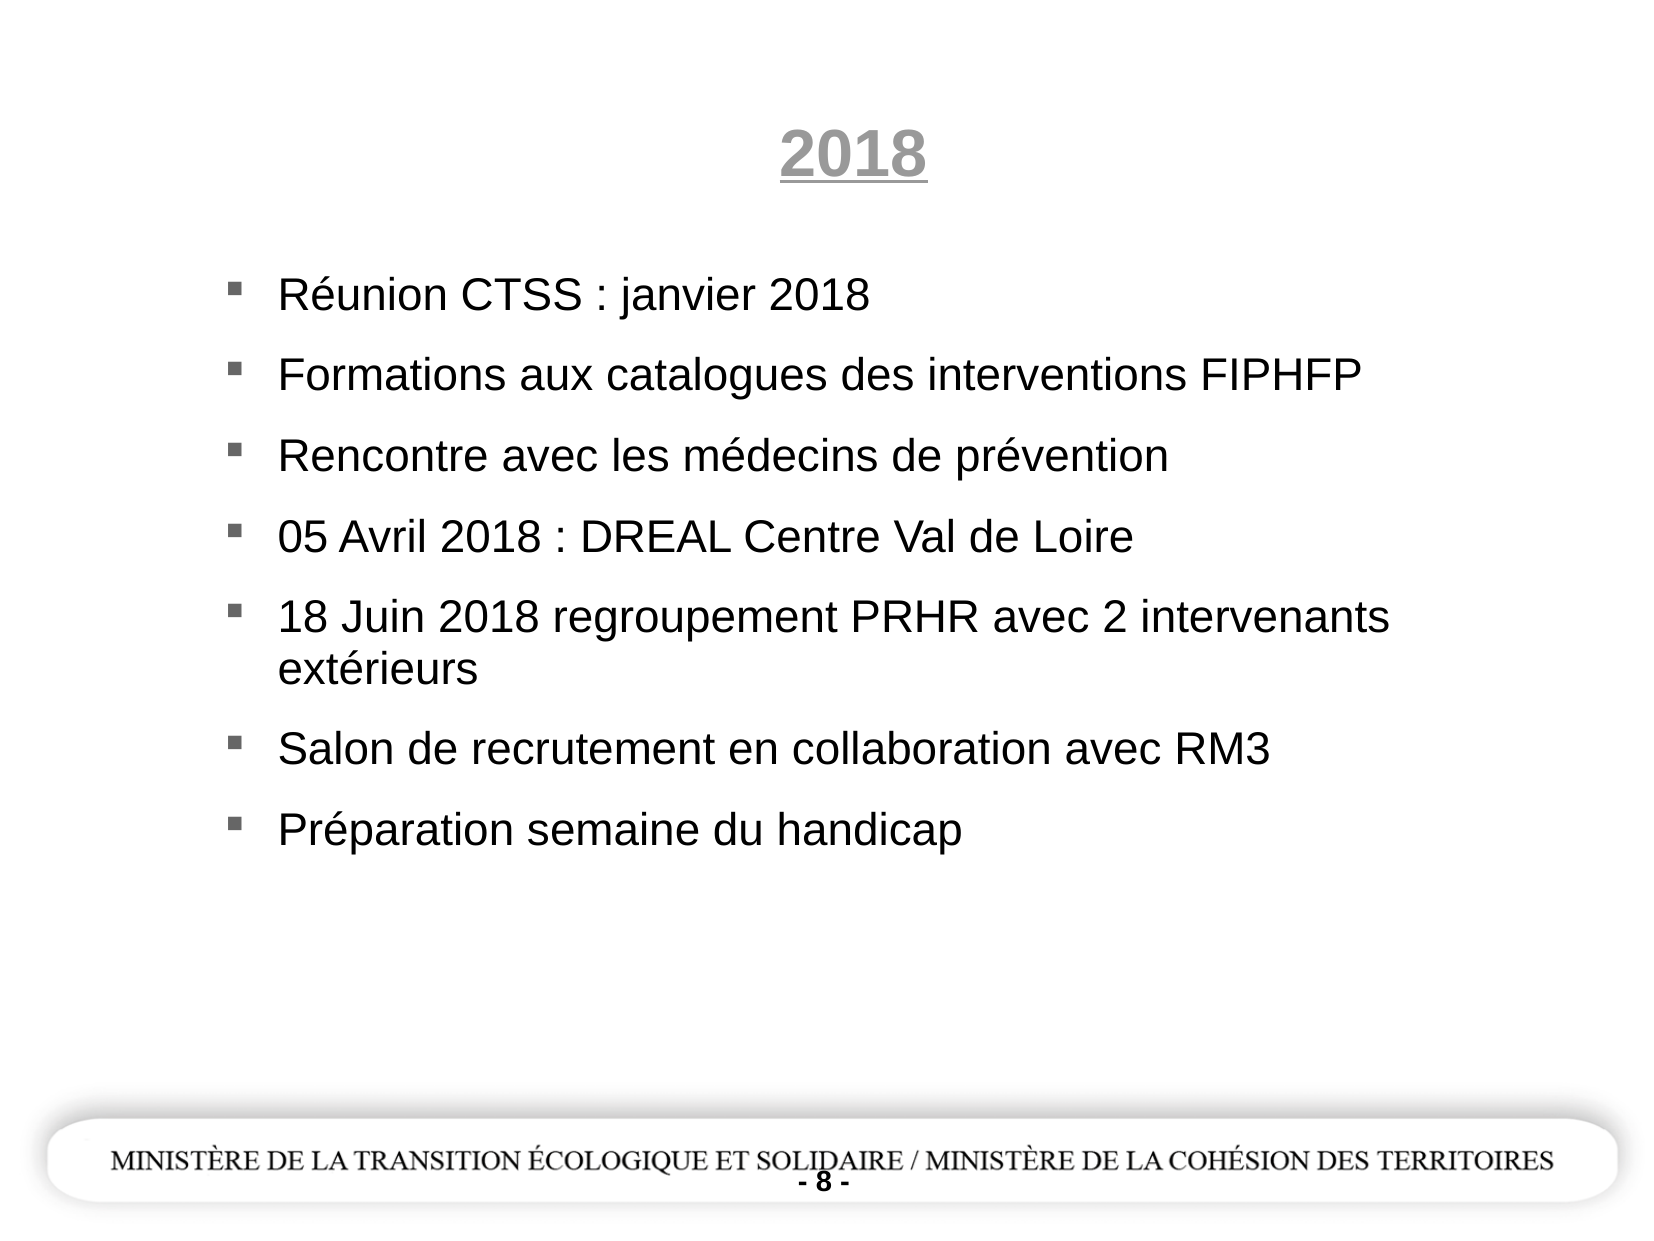

# 2018
Réunion CTSS : janvier 2018
Formations aux catalogues des interventions FIPHFP
Rencontre avec les médecins de prévention
05 Avril 2018 : DREAL Centre Val de Loire
18 Juin 2018 regroupement PRHR avec 2 intervenants extérieurs
Salon de recrutement en collaboration avec RM3
Préparation semaine du handicap